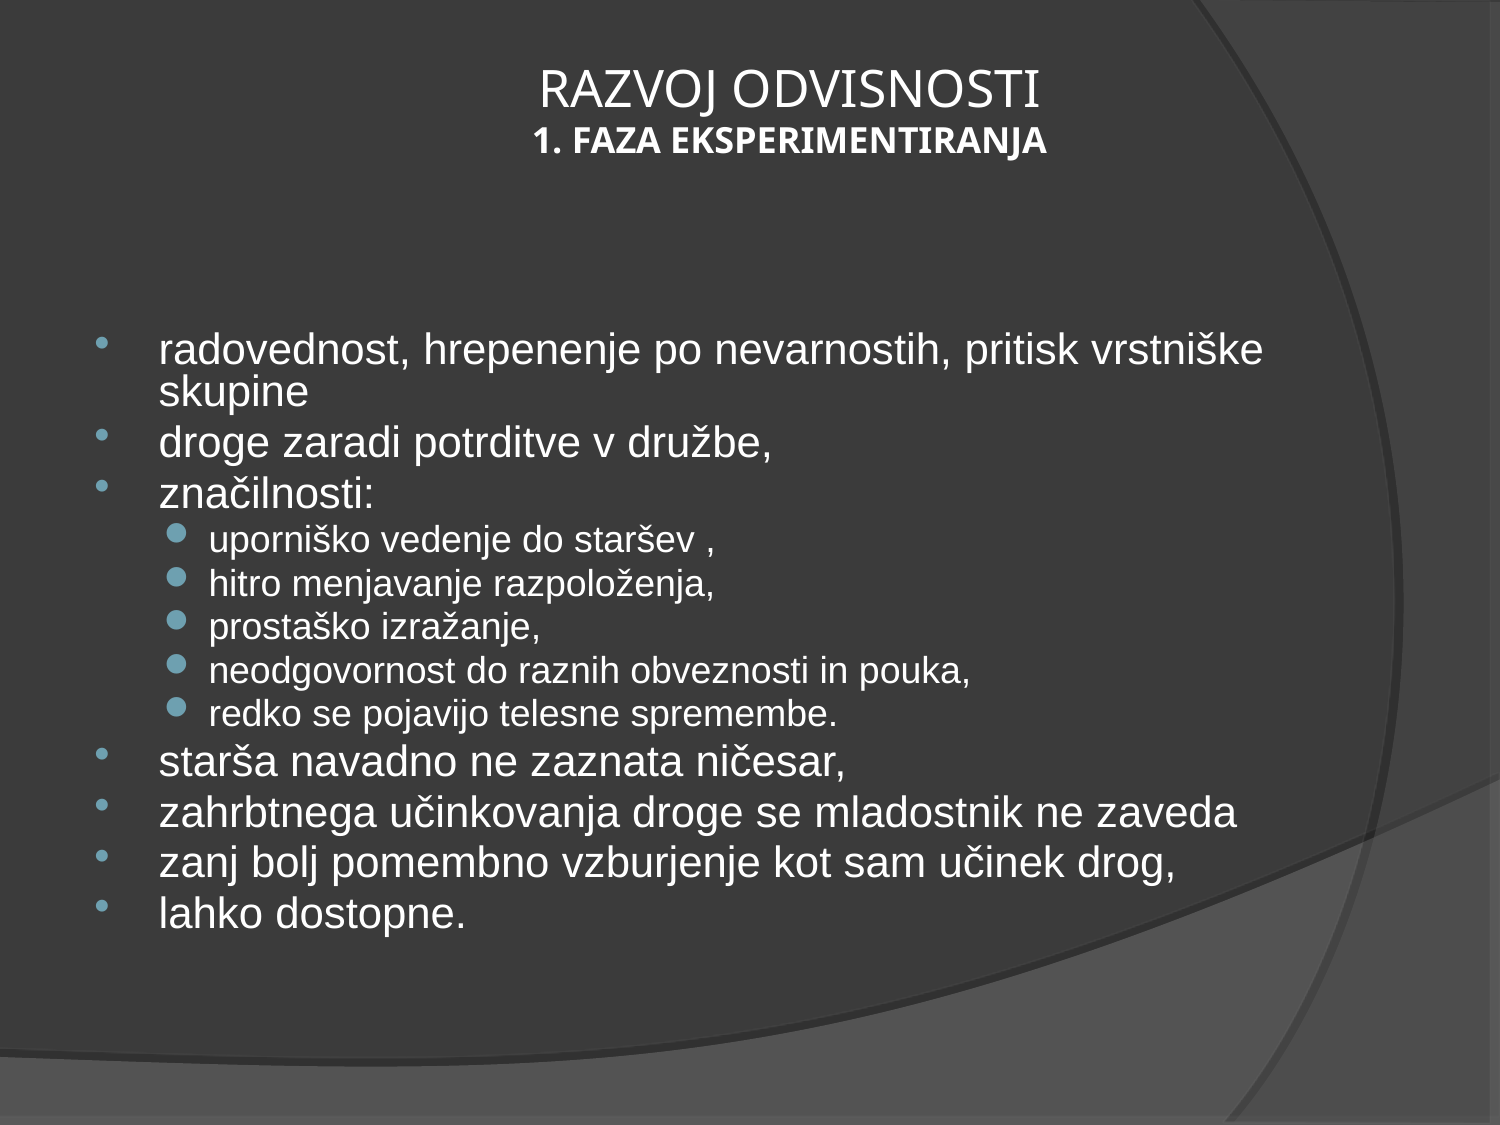

# RAZVOJ ODVISNOSTI 1. FAZA EKSPERIMENTIRANJA
radovednost, hrepenenje po nevarnostih, pritisk vrstniške skupine
droge zaradi potrditve v družbe,
značilnosti:
uporniško vedenje do staršev ,
hitro menjavanje razpoloženja,
prostaško izražanje,
neodgovornost do raznih obveznosti in pouka,
redko se pojavijo telesne spremembe.
starša navadno ne zaznata ničesar,
zahrbtnega učinkovanja droge se mladostnik ne zaveda
zanj bolj pomembno vzburjenje kot sam učinek drog,
lahko dostopne.